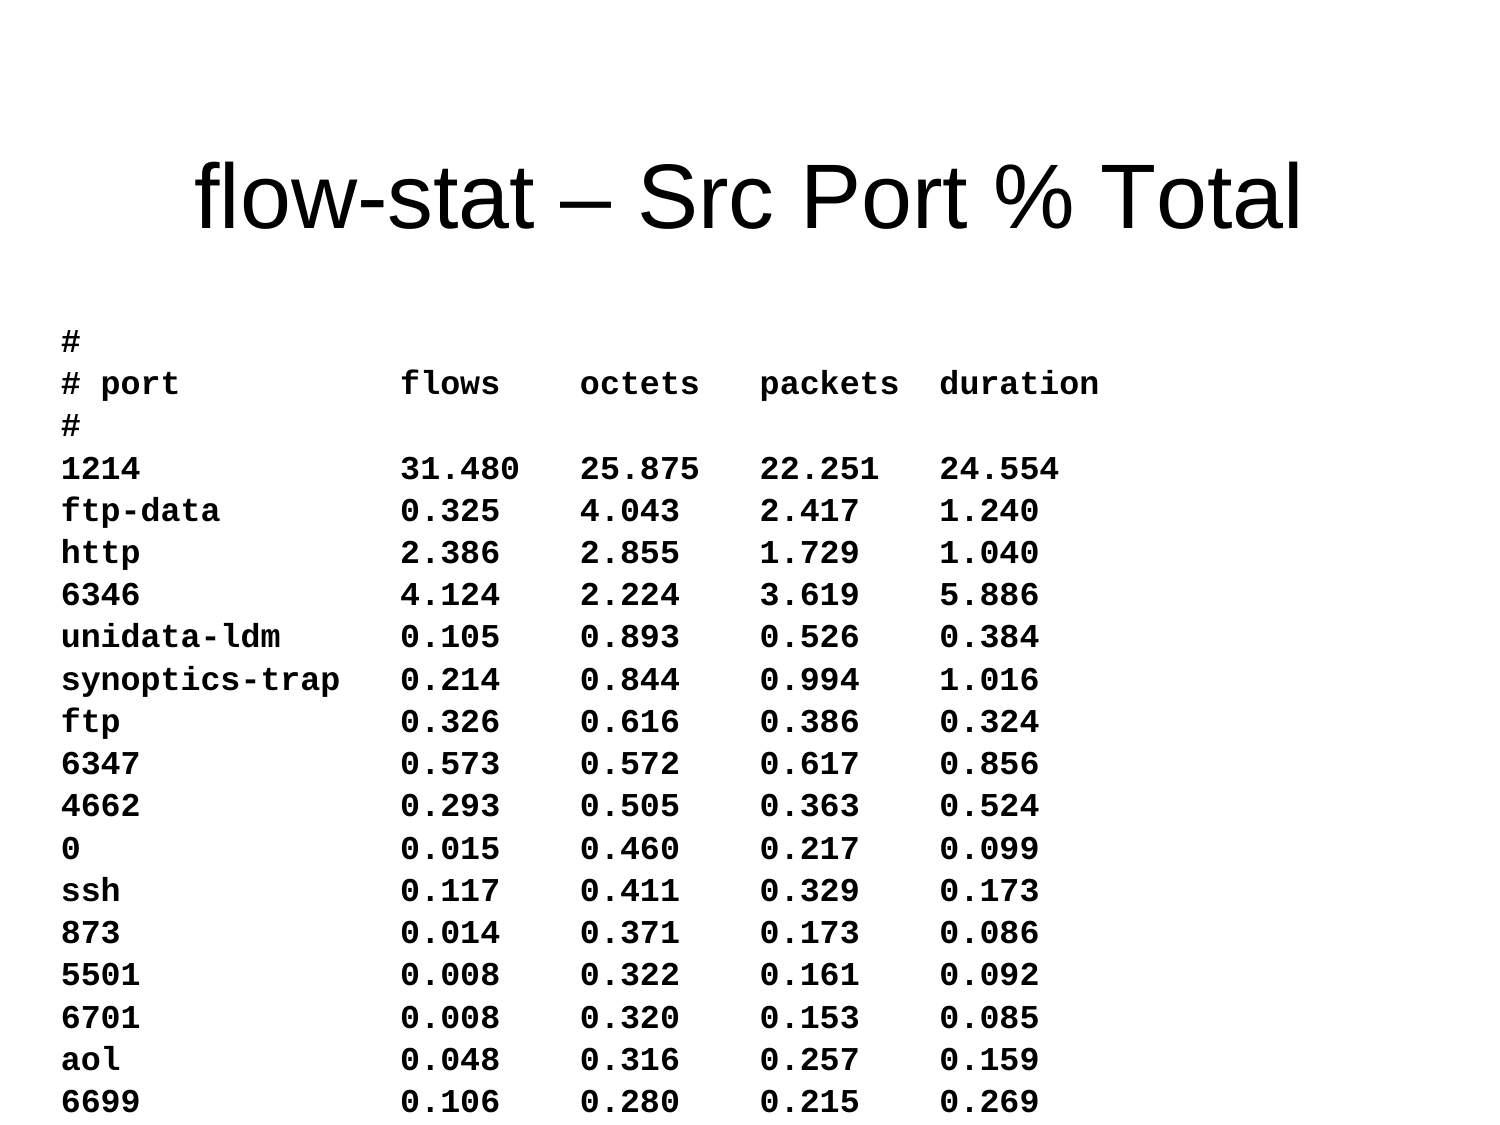

# flow-stat – Src Port % Total
#
# port flows octets packets duration
#
1214 31.480 25.875 22.251 24.554
ftp-data 0.325 4.043 2.417 1.240
http 2.386 2.855 1.729 1.040
6346 4.124 2.224 3.619 5.886
unidata-ldm 0.105 0.893 0.526 0.384
synoptics-trap 0.214 0.844 0.994 1.016
ftp 0.326 0.616 0.386 0.324
6347 0.573 0.572 0.617 0.856
4662 0.293 0.505 0.363 0.524
0 0.015 0.460 0.217 0.099
ssh 0.117 0.411 0.329 0.173
873 0.014 0.371 0.173 0.086
5501 0.008 0.322 0.161 0.092
6701 0.008 0.320 0.153 0.085
aol 0.048 0.316 0.257 0.159
6699 0.106 0.280 0.215 0.269
nntp 0.995 0.234 2.960 2.637